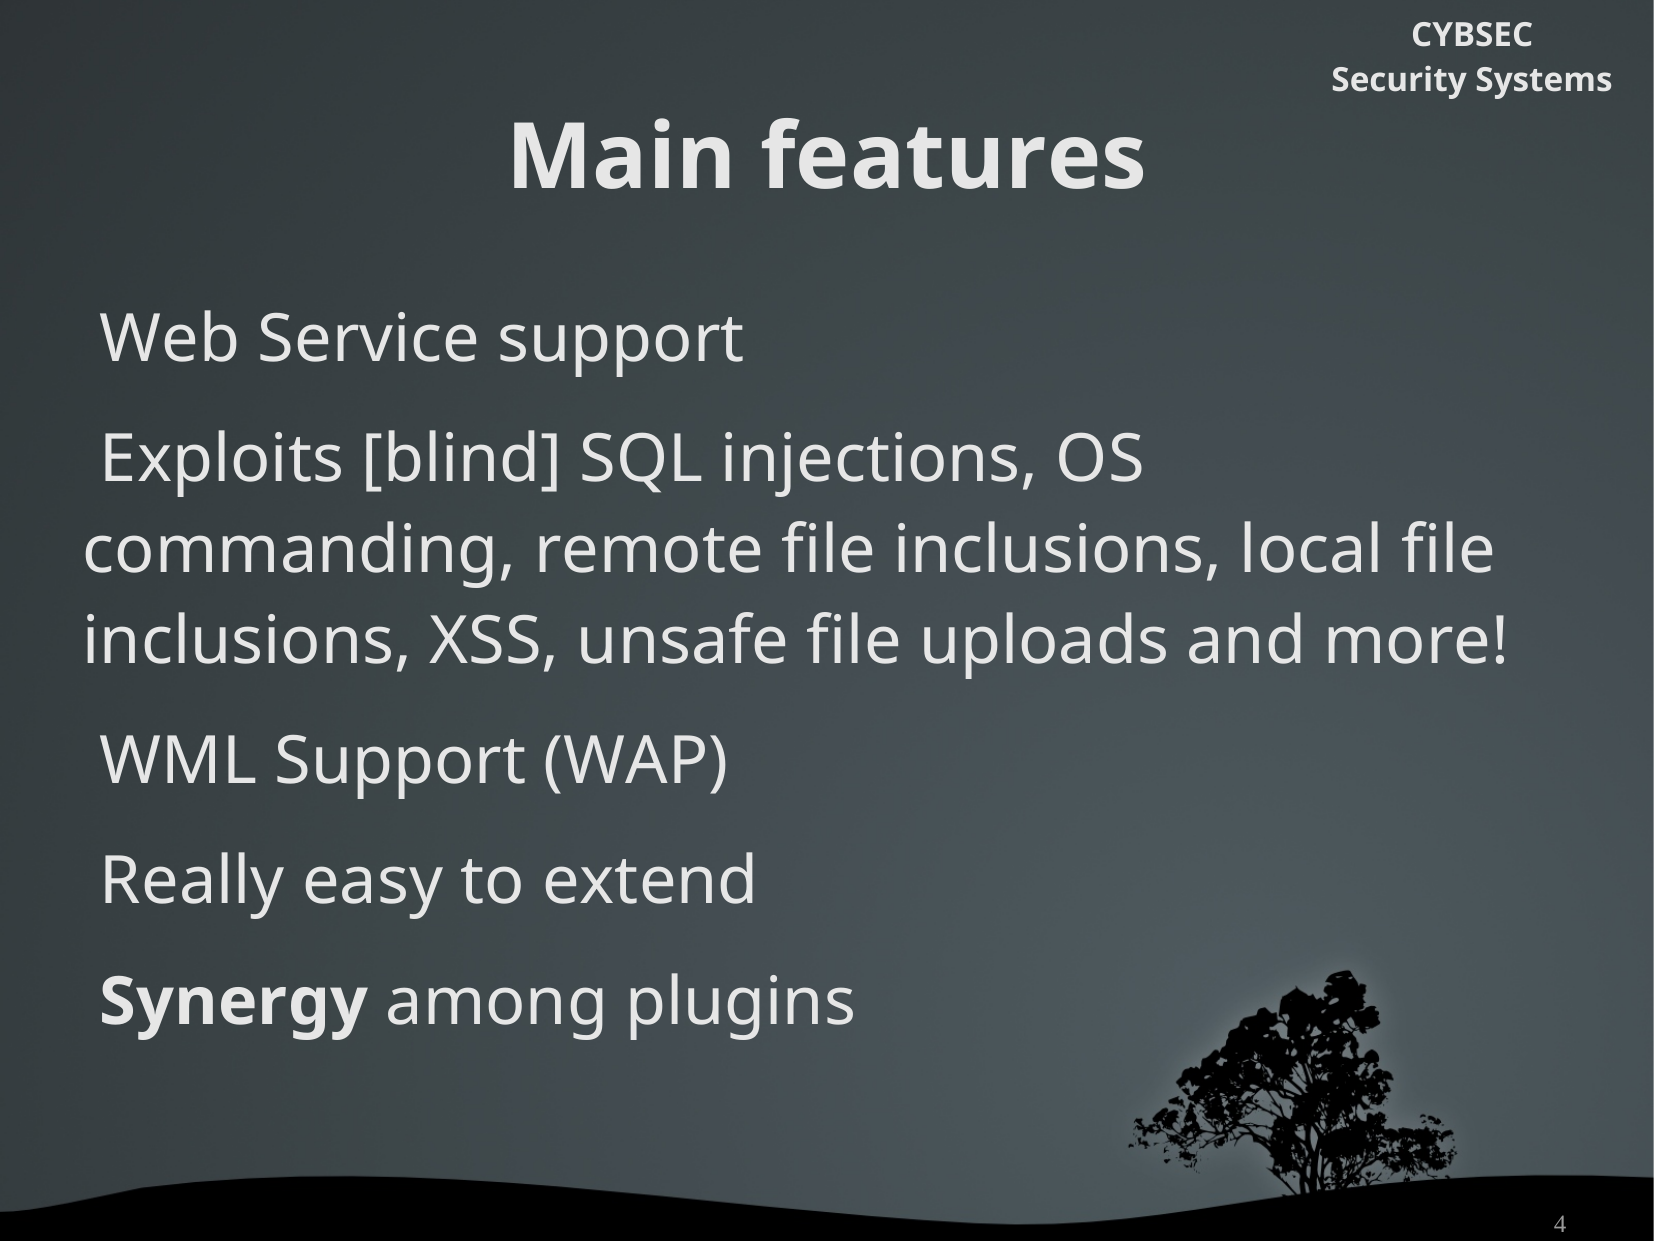

CYBSEC
Security Systems
# Main features
 Web Service support
 Exploits [blind] SQL injections, OS commanding, remote file inclusions, local file inclusions, XSS, unsafe file uploads and more!
 WML Support (WAP)
 Really easy to extend
 Synergy among plugins
4